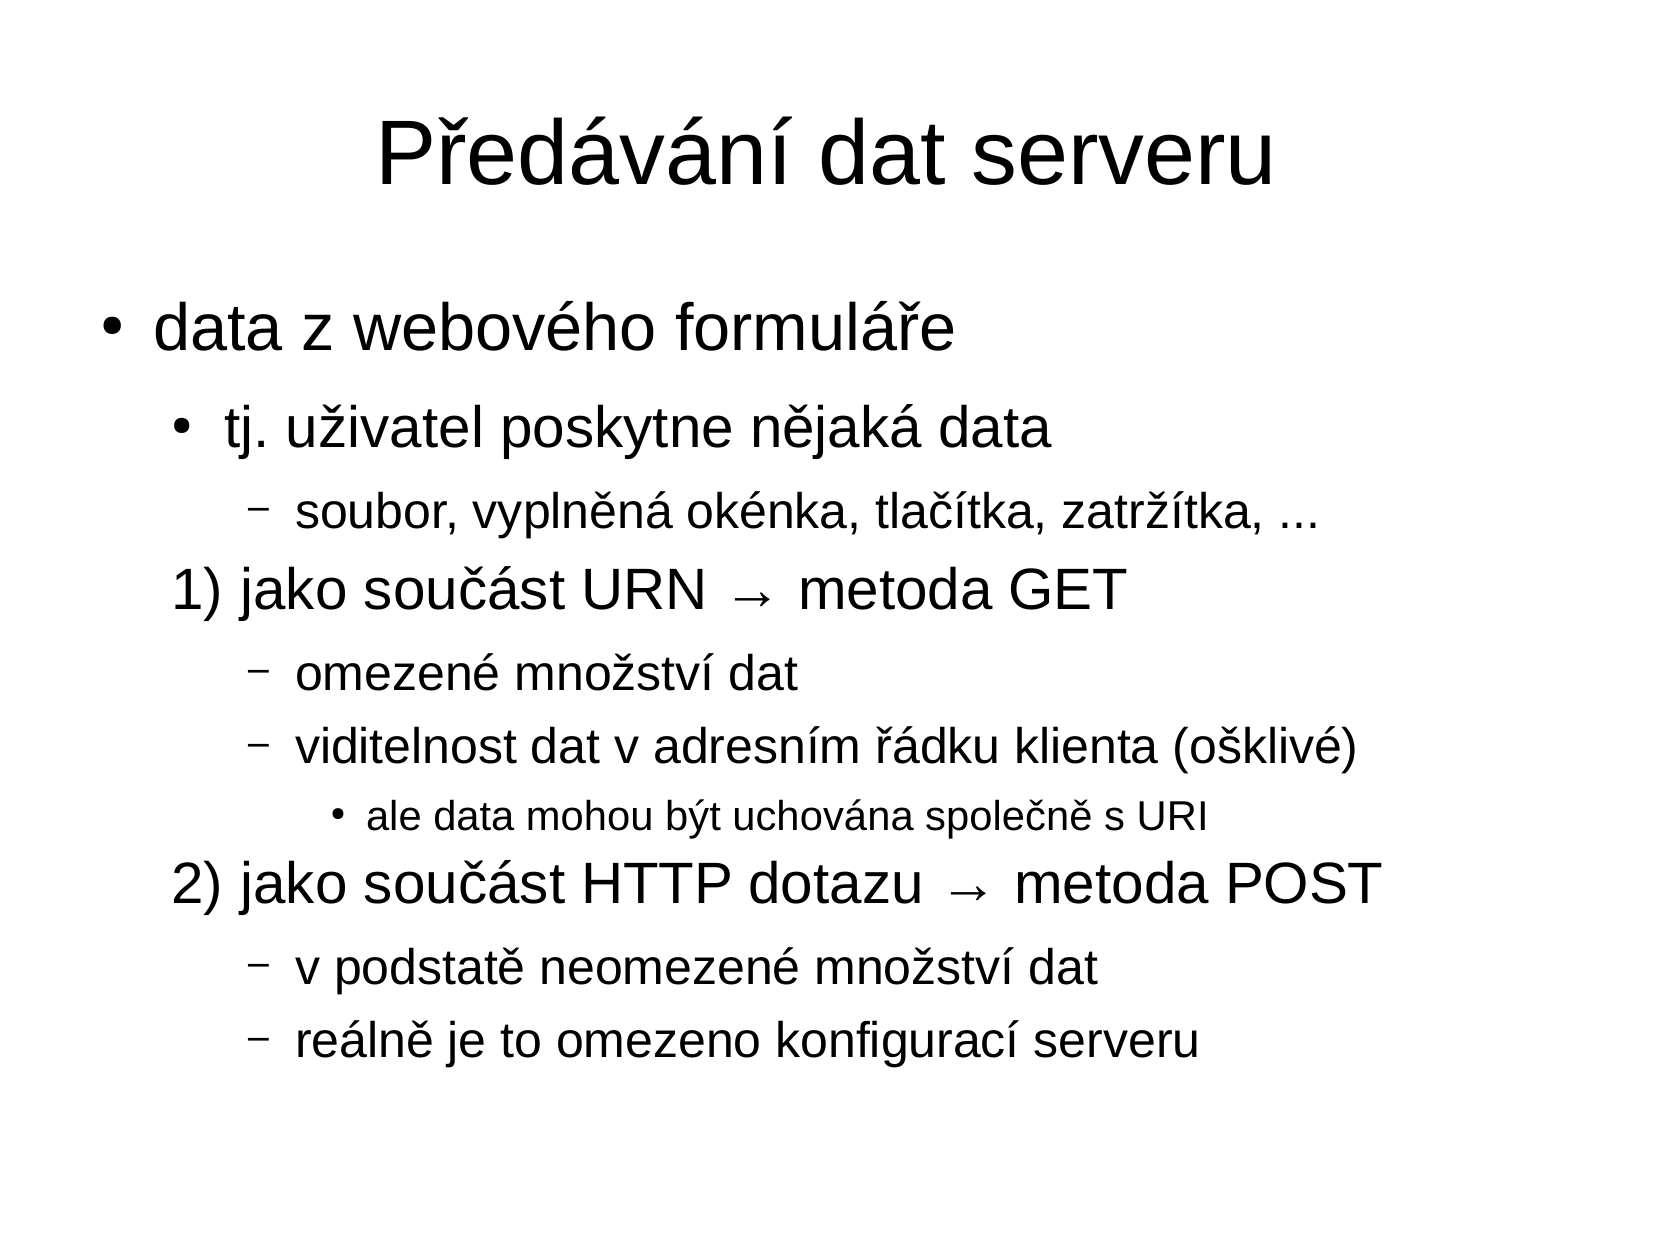

# Předávání dat serveru
data z webového formuláře
tj. uživatel poskytne nějaká data
soubor, vyplněná okénka, tlačítka, zatržítka, ...
 jako součást URN → metoda GET
omezené množství dat
viditelnost dat v adresním řádku klienta (ošklivé)
ale data mohou být uchována společně s URI
 jako součást HTTP dotazu → metoda POST
v podstatě neomezené množství dat
reálně je to omezeno konfigurací serveru